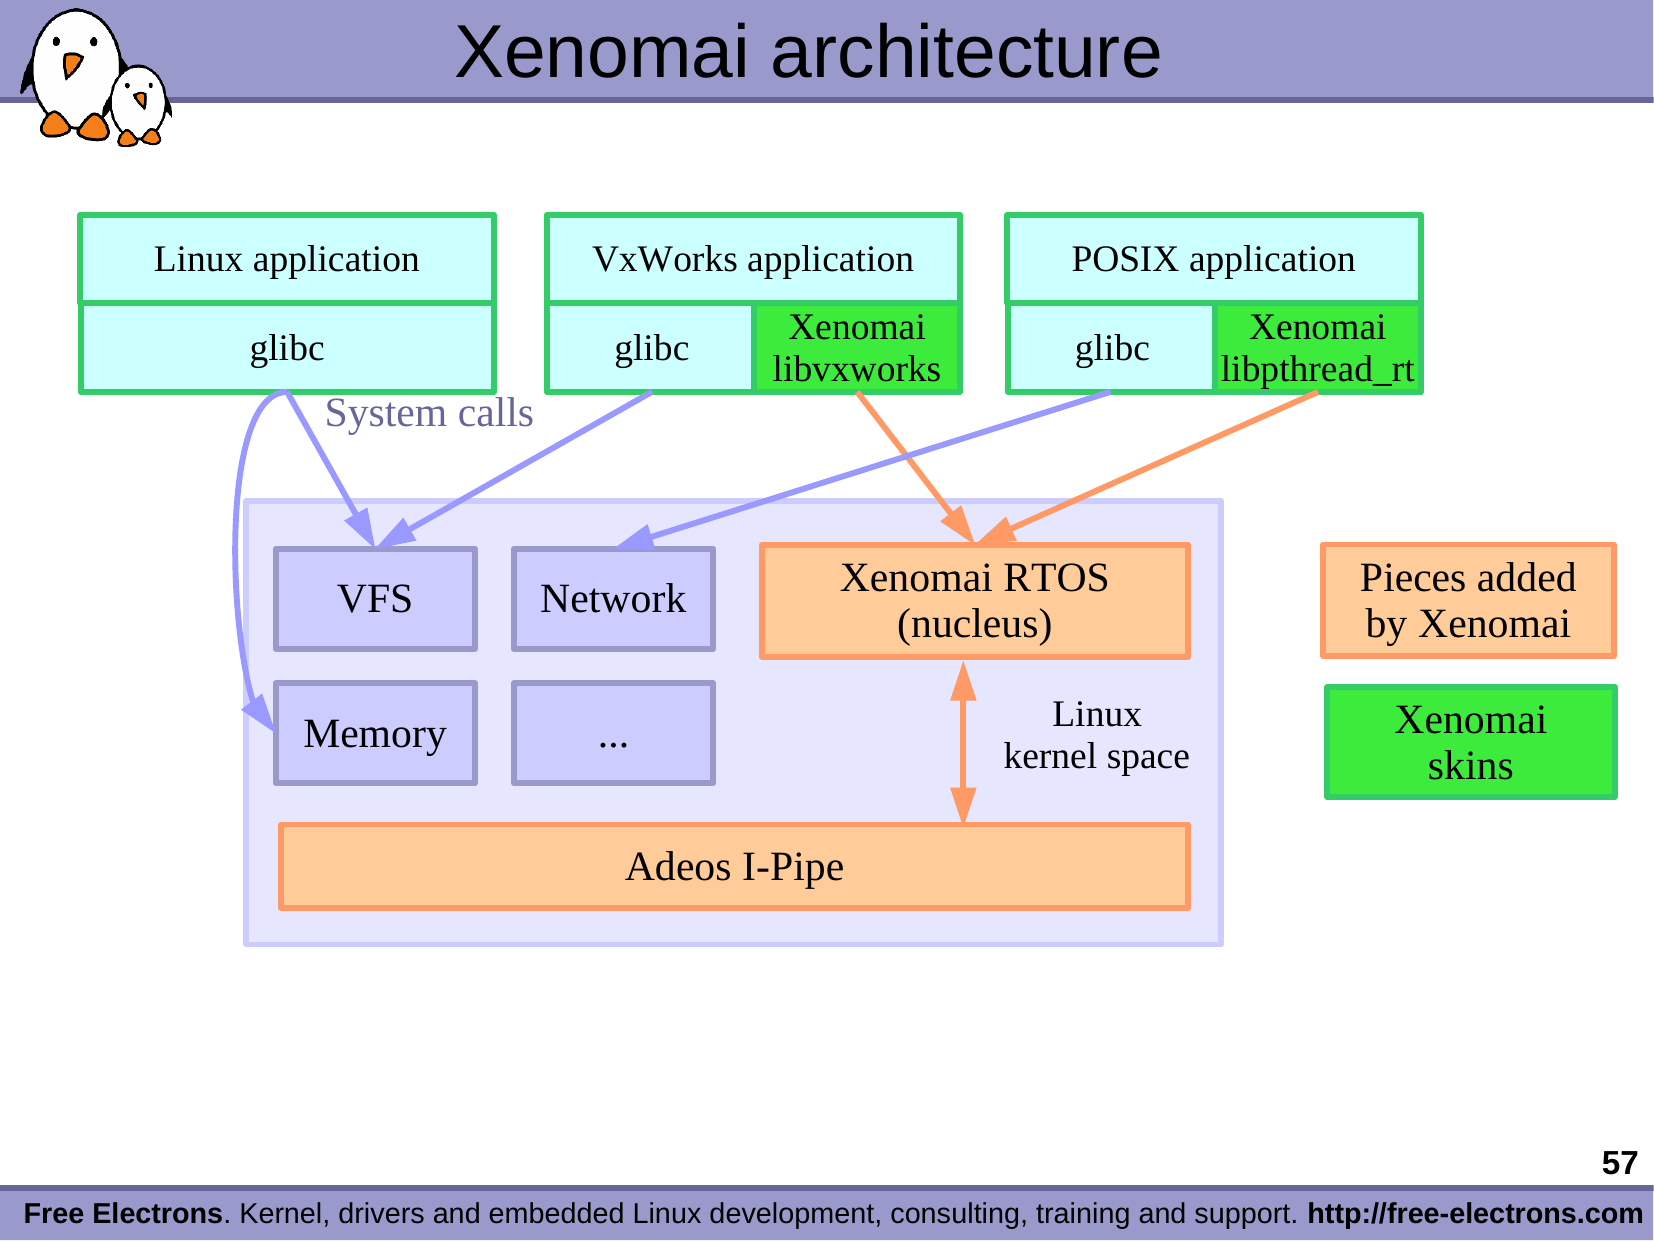

# Xenomai architecture
VxWorks application
Linux application
glibc
POSIX application
glibc
Xenomai
libvxworks
glibc
Xenomai
libpthread_rt
System calls
Pieces added
by Xenomai
Xenomai RTOS
(nucleus)
VFS
Network
Memory
...
Xenomai
skins
Linux
kernel space
Adeos I-Pipe